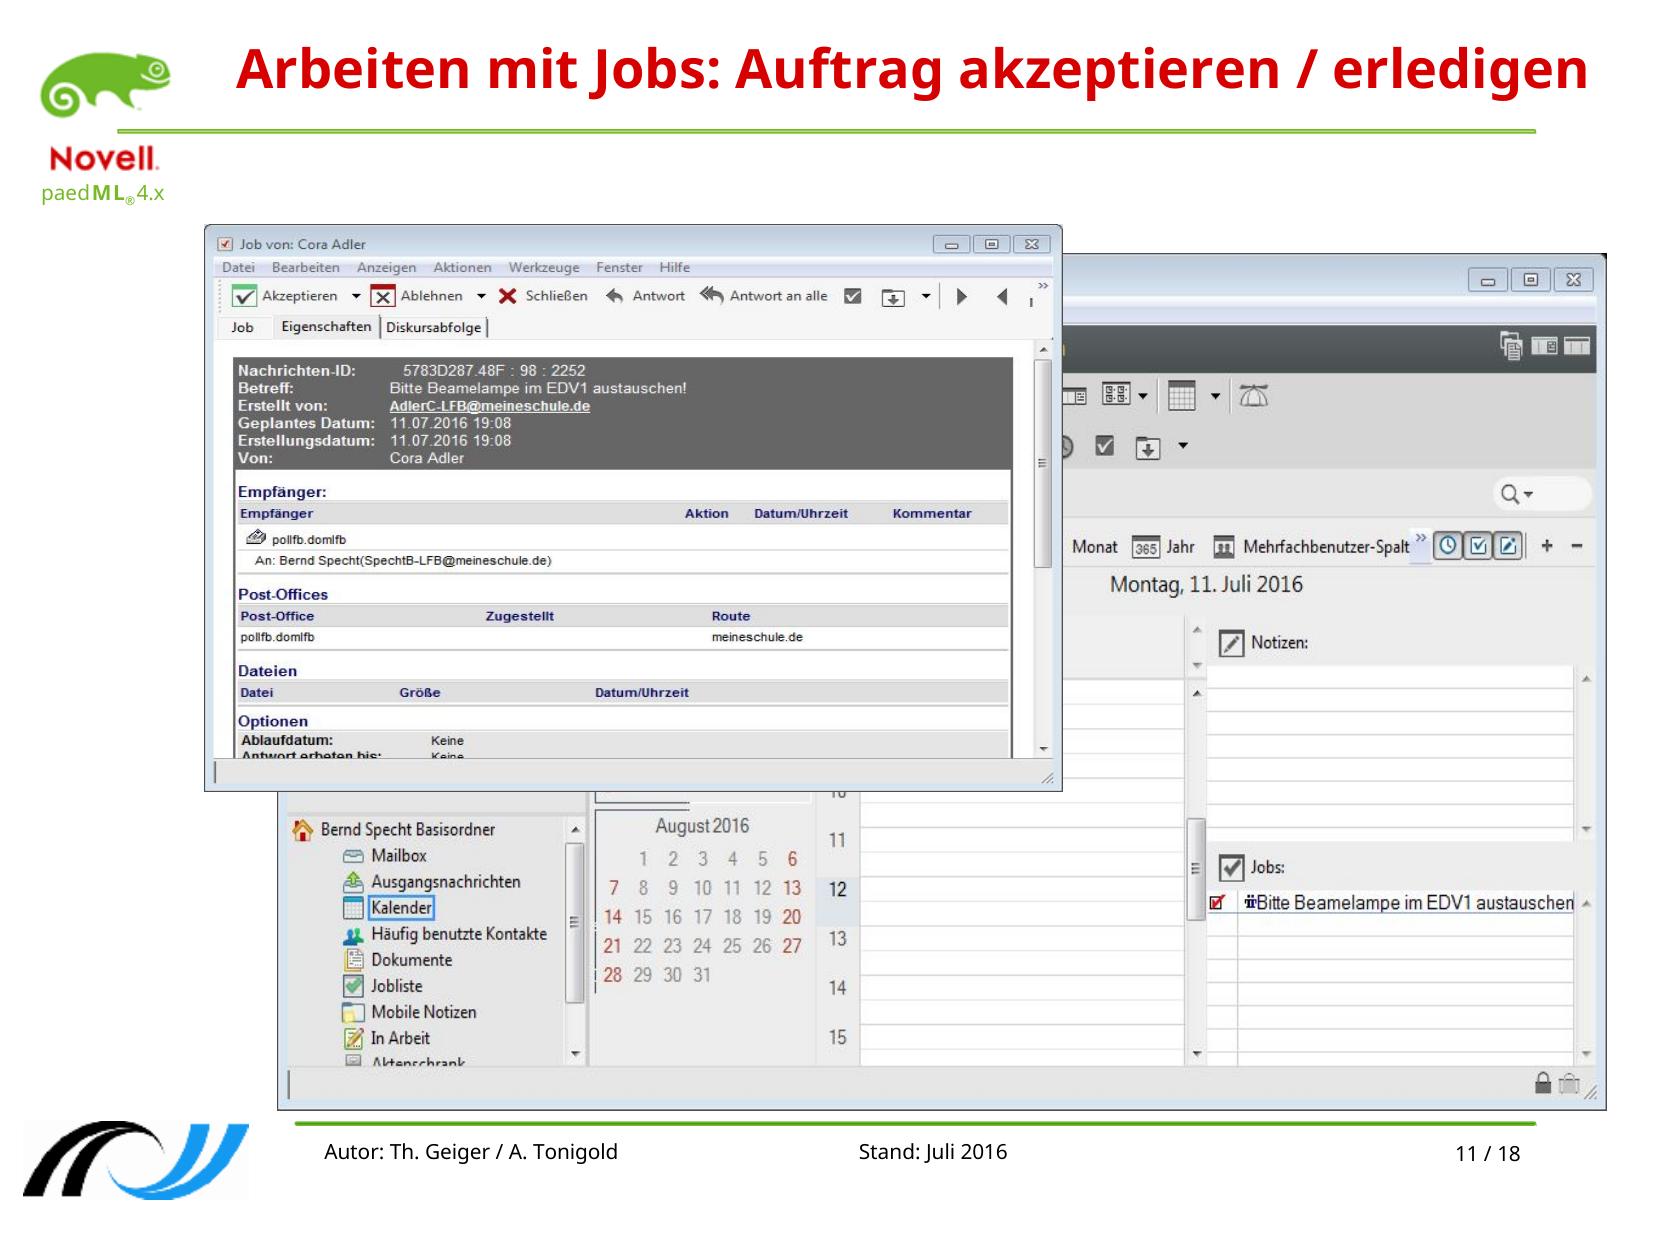

# Arbeiten mit Jobs: Auftrag akzeptieren / erledigen
Autor: Th. Geiger / A. Tonigold
Juli 2016
11